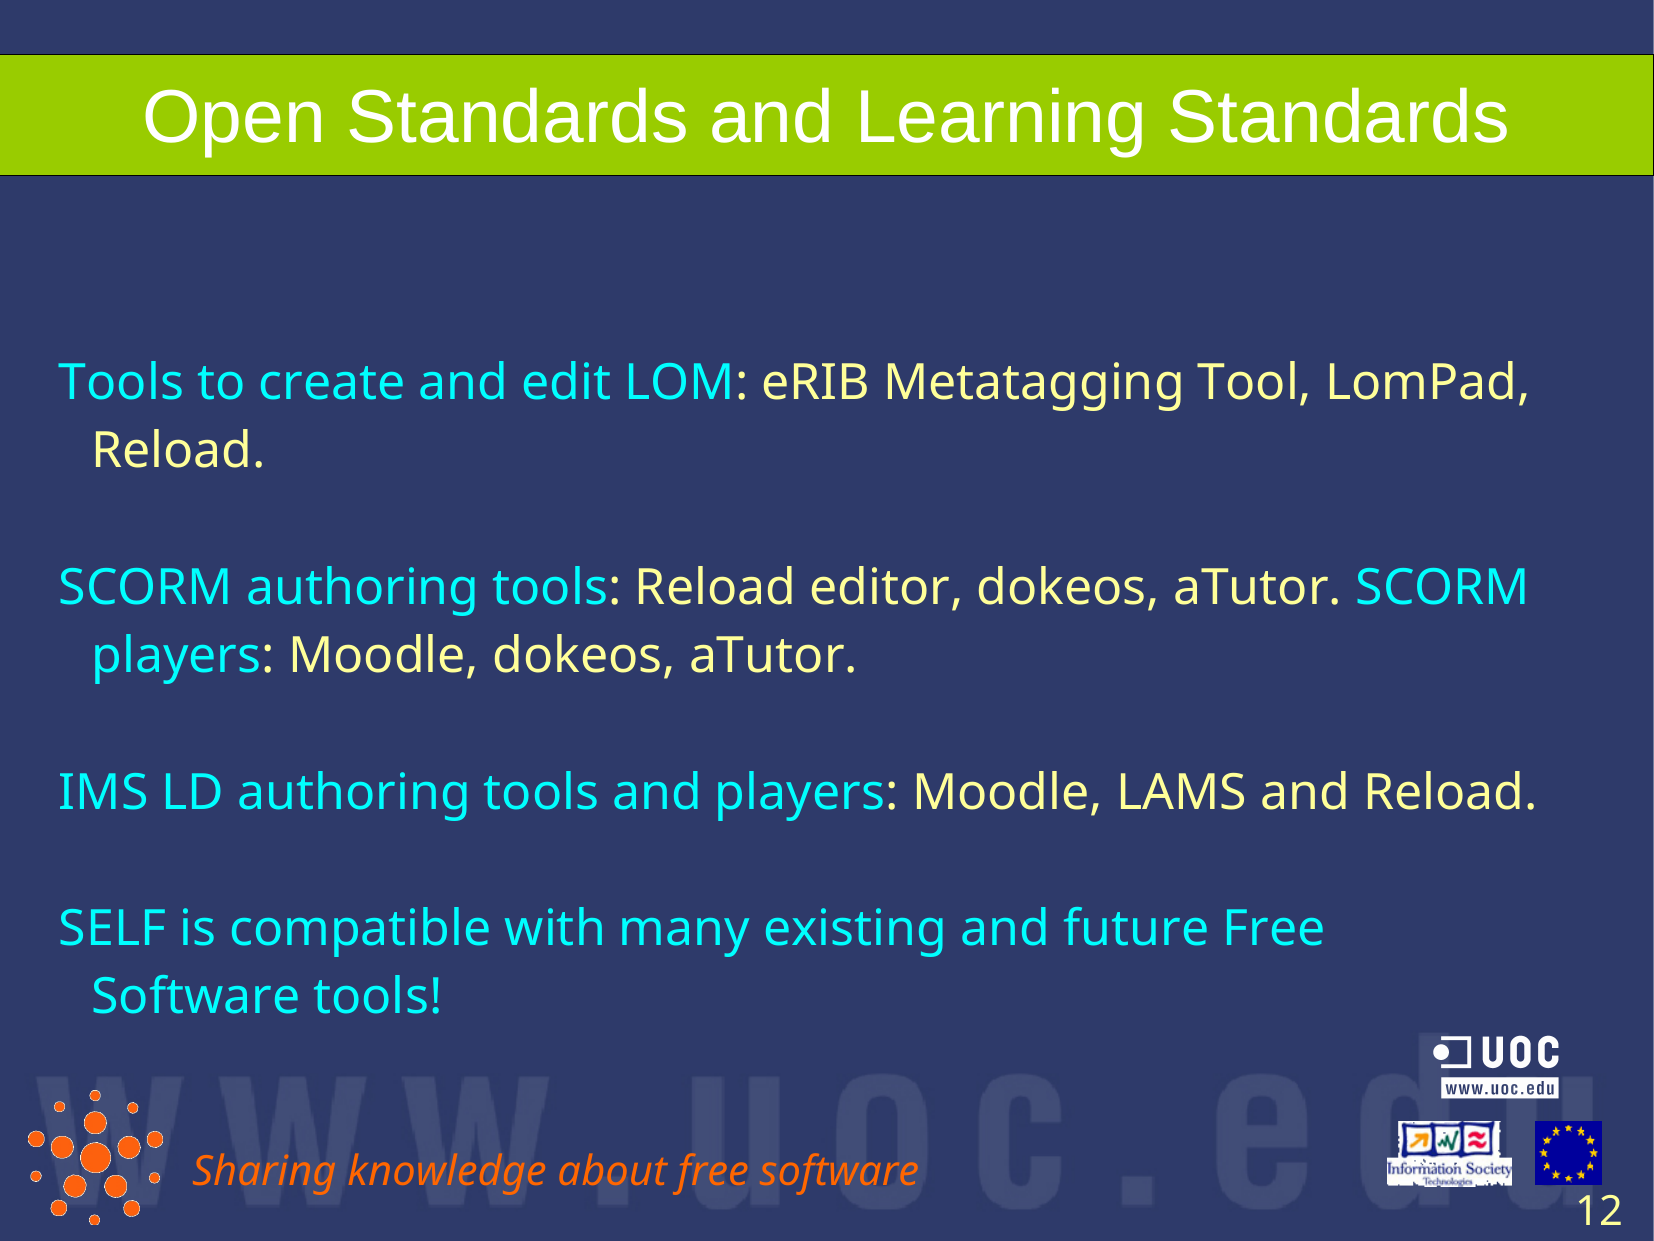

# Open Standards and Learning Standards
Tools to create and edit LOM: eRIB Metatagging Tool, LomPad, Reload.
SCORM authoring tools: Reload editor, dokeos, aTutor. SCORM players: Moodle, dokeos, aTutor.
IMS LD authoring tools and players: Moodle, LAMS and Reload.
SELF is compatible with many existing and future Free Software tools!